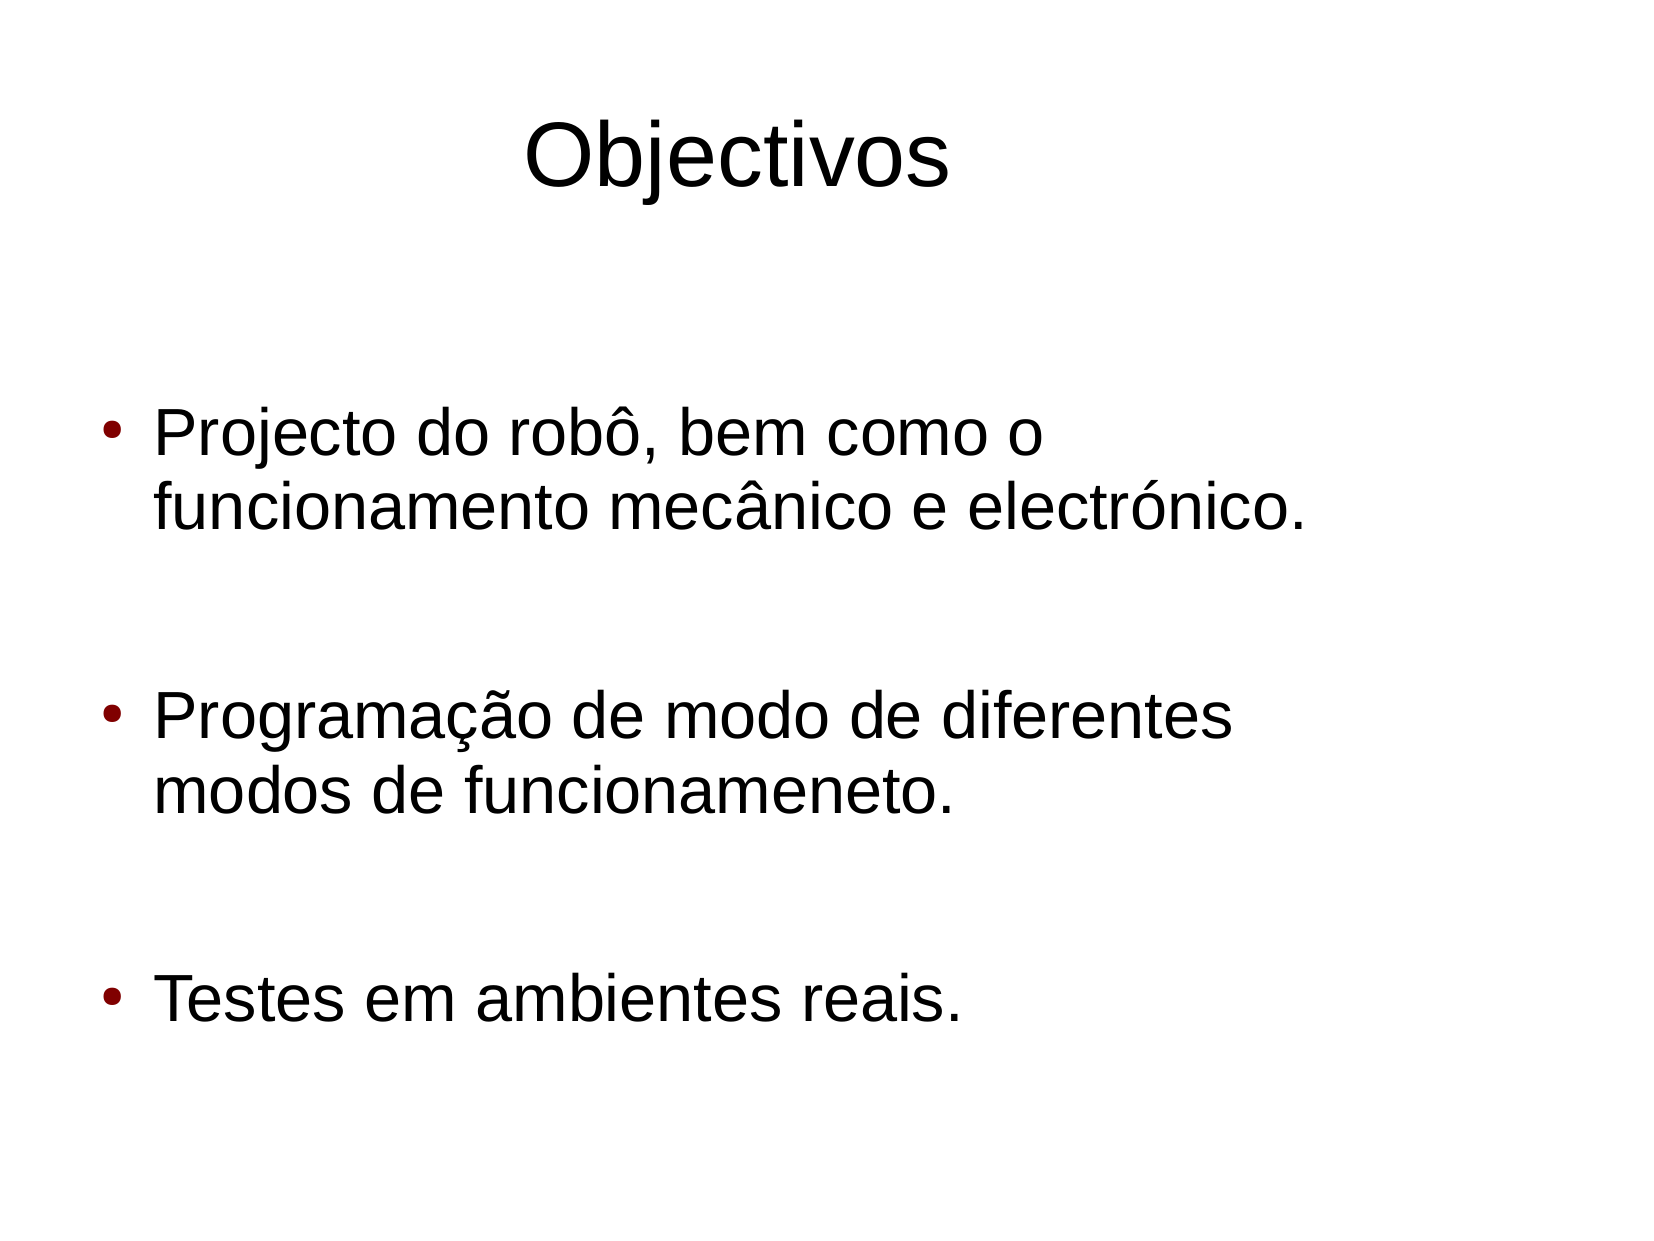

# Objectivos
Projecto do robô, bem como o funcionamento mecânico e electrónico.
Programação de modo de diferentes modos de funcionameneto.
Testes em ambientes reais.